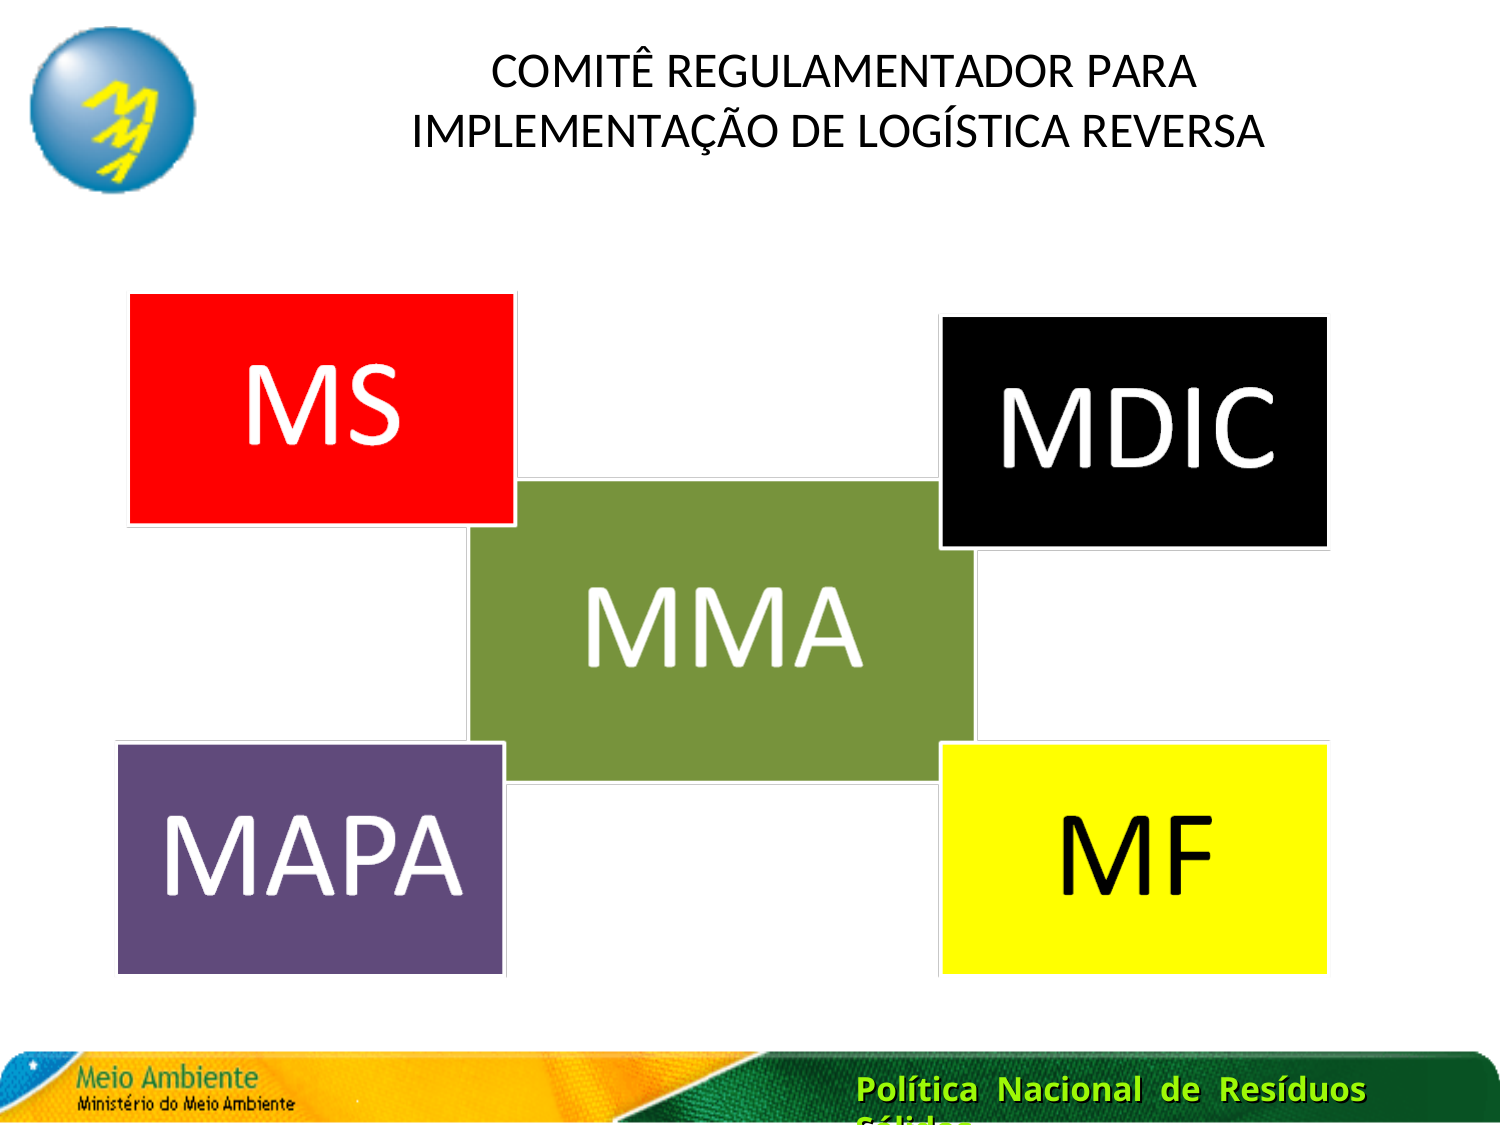

COMITÊ REGULAMENTADOR PARA IMPLEMENTAÇÃO DE LOGÍSTICA REVERSA